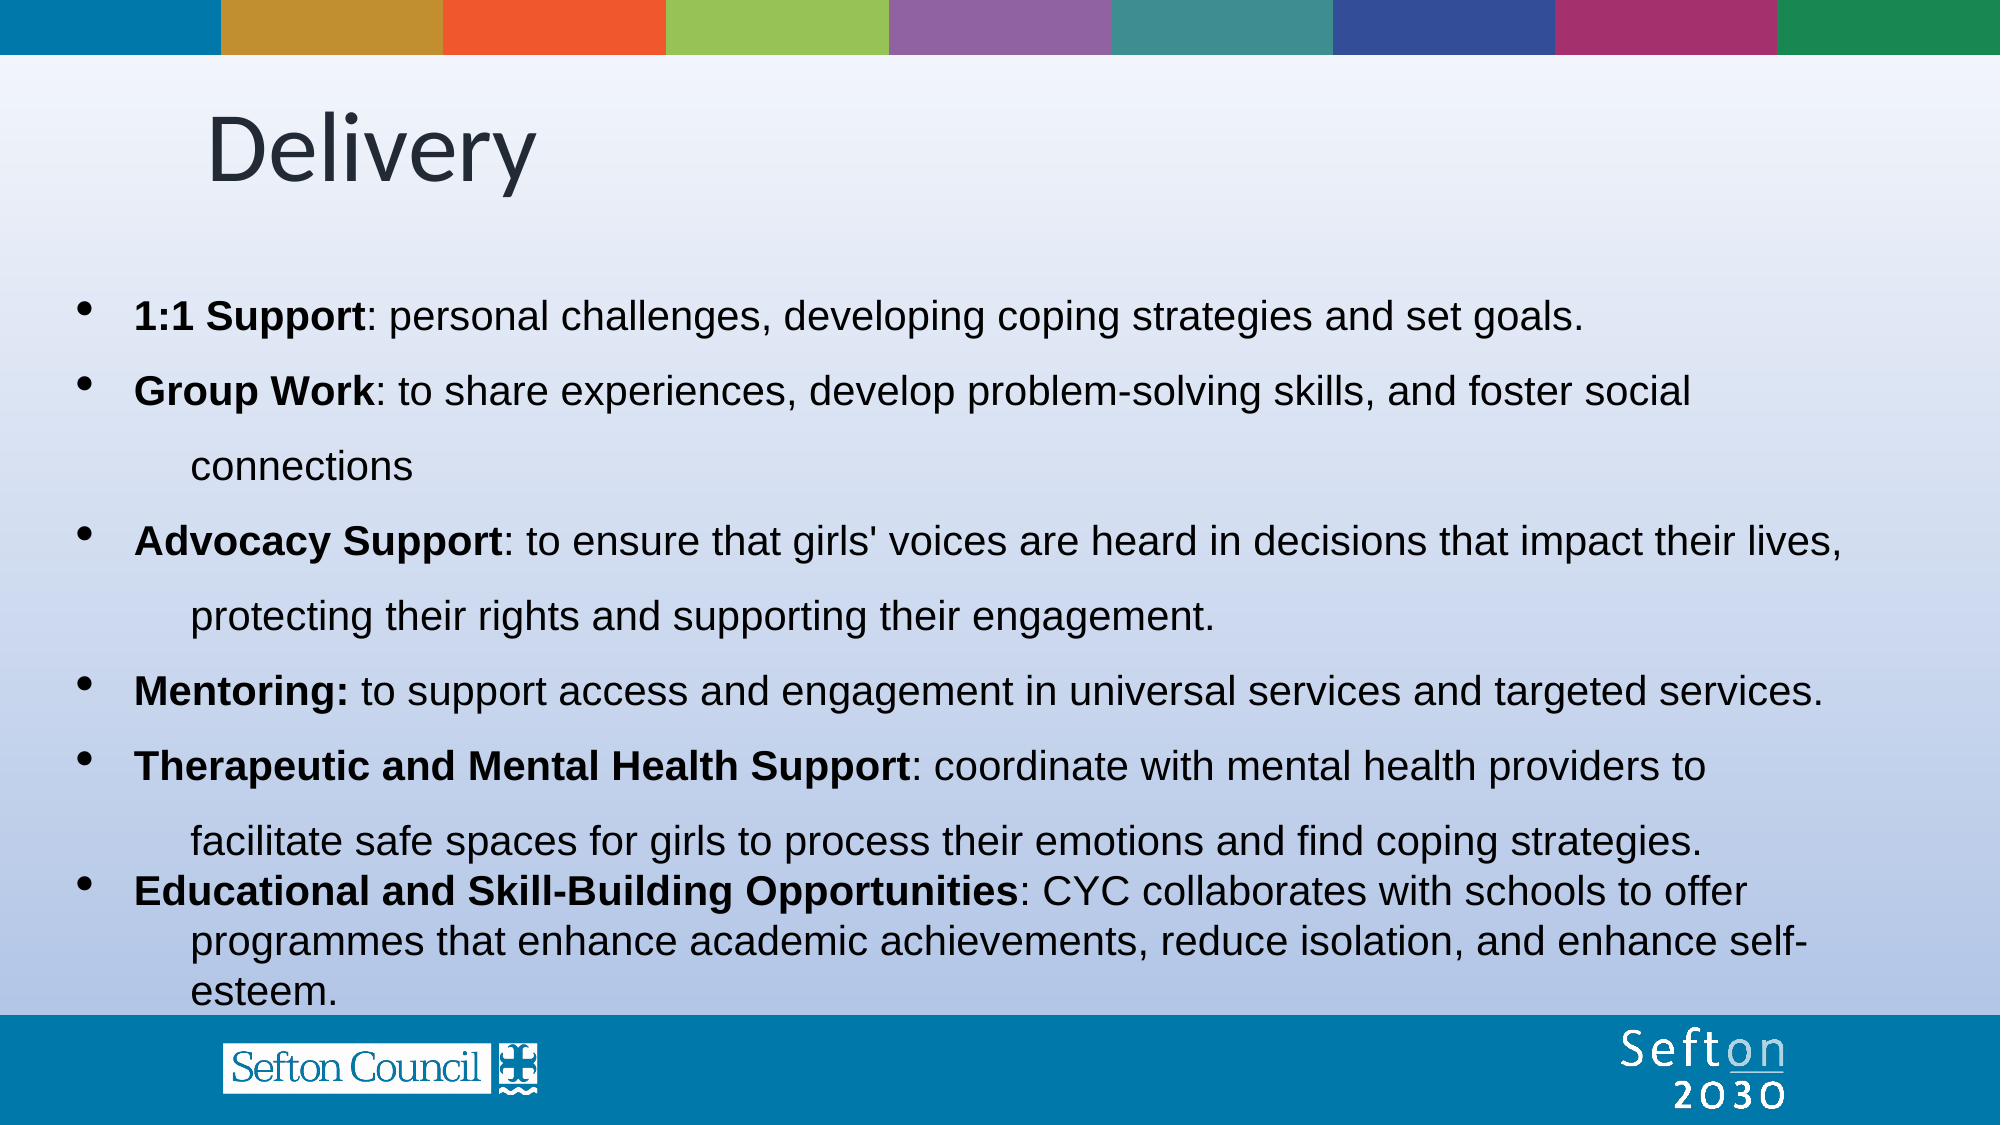

# Delivery
1:1 Support: personal challenges, developing coping strategies and set goals.
Group Work: to share experiences, develop problem-solving skills, and foster social connections
Advocacy Support: to ensure that girls' voices are heard in decisions that impact their lives, protecting their rights and supporting their engagement.
Mentoring: to support access and engagement in universal services and targeted services.
Therapeutic and Mental Health Support: coordinate with mental health providers to facilitate safe spaces for girls to process their emotions and find coping strategies.
Educational and Skill-Building Opportunities: CYC collaborates with schools to offer programmes that enhance academic achievements, reduce isolation, and enhance self-esteem.